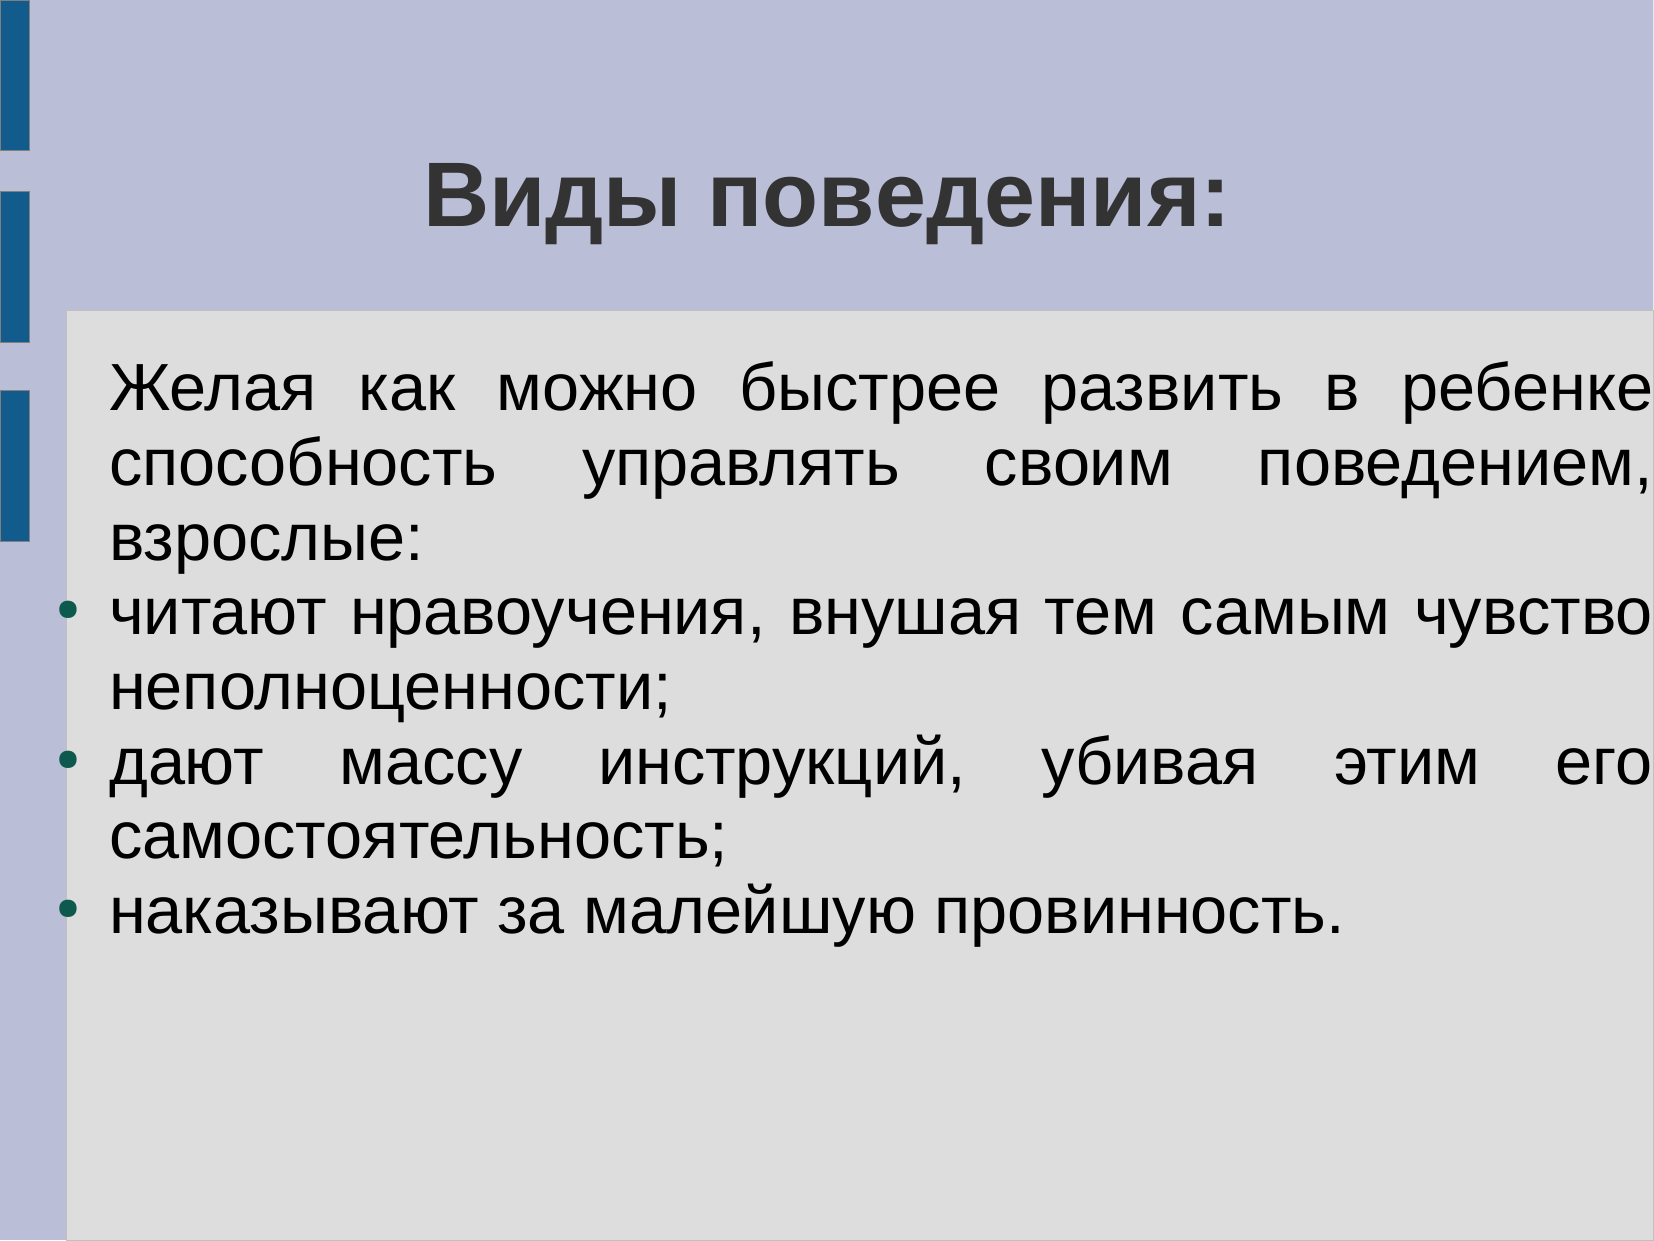

# Виды поведения:
Желая как можно быстрее развить в ребенке способность управлять своим поведением, взрослые:
читают нравоучения, внушая тем самым чувство неполноценности;
дают массу инструкций, убивая этим его самостоятельность;
наказывают за малейшую провинность.